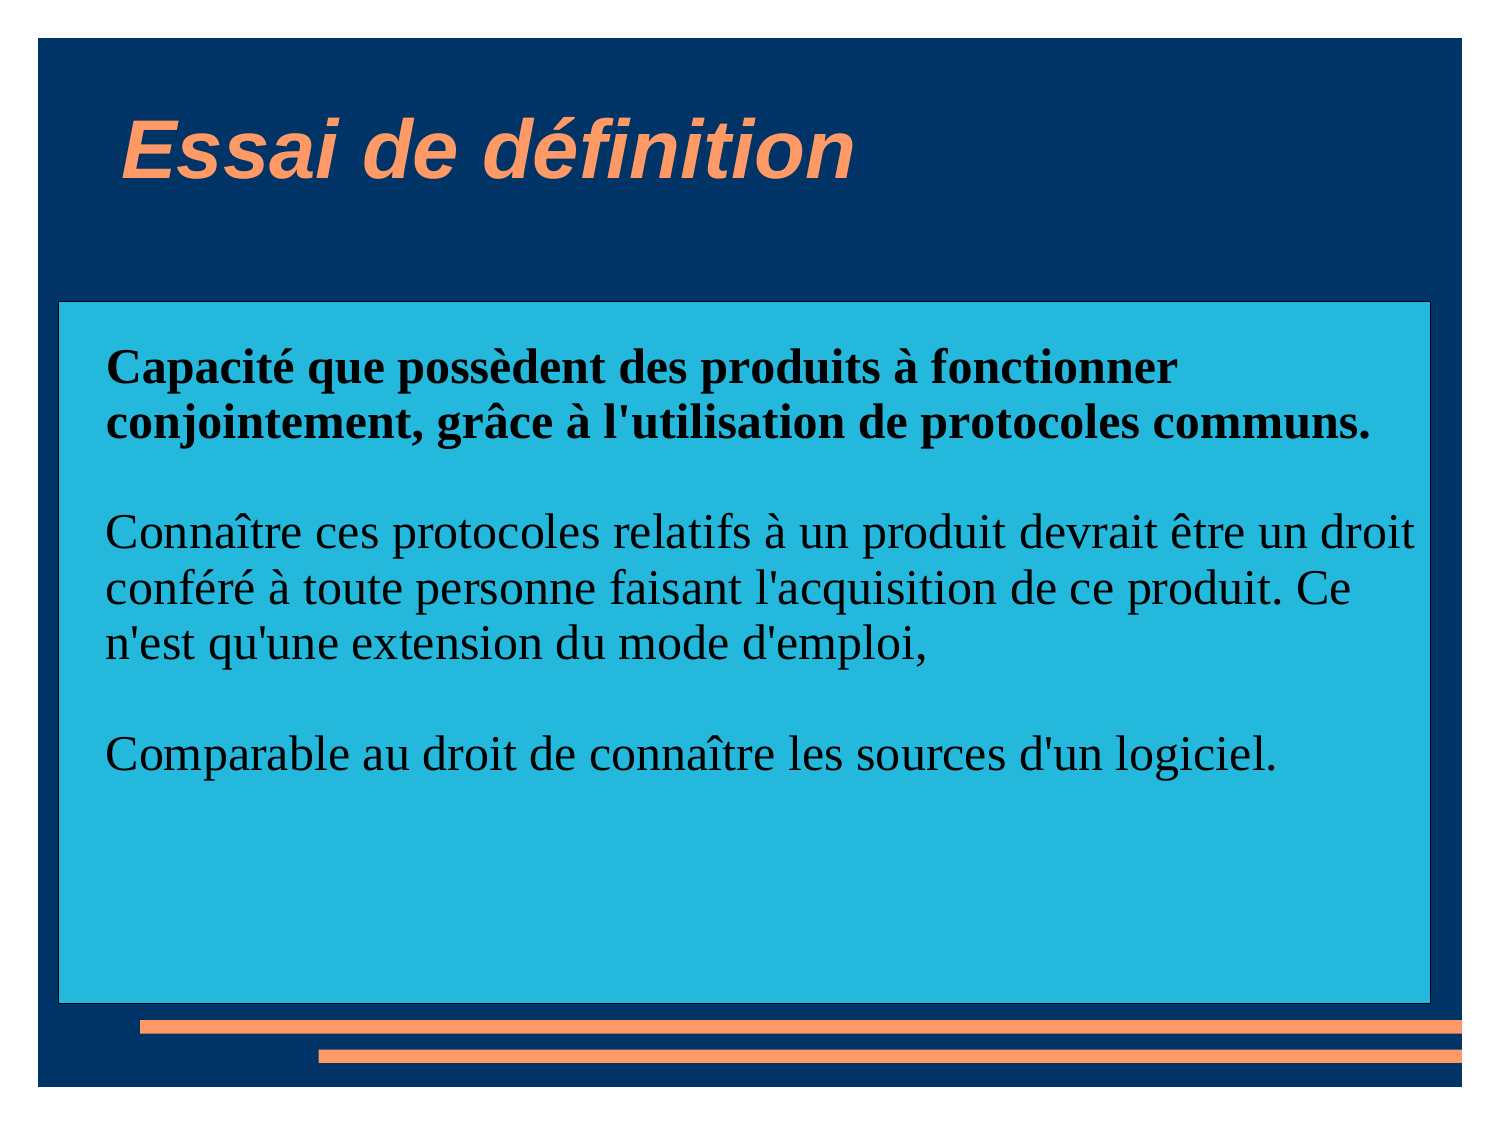

# Essai de définition
Capacité que possèdent des produits à fonctionner conjointement, grâce à l'utilisation de protocoles communs.
Connaître ces protocoles relatifs à un produit devrait être un droit conféré à toute personne faisant l'acquisition de ce produit. Ce n'est qu'une extension du mode d'emploi,
Comparable au droit de connaître les sources d'un logiciel.